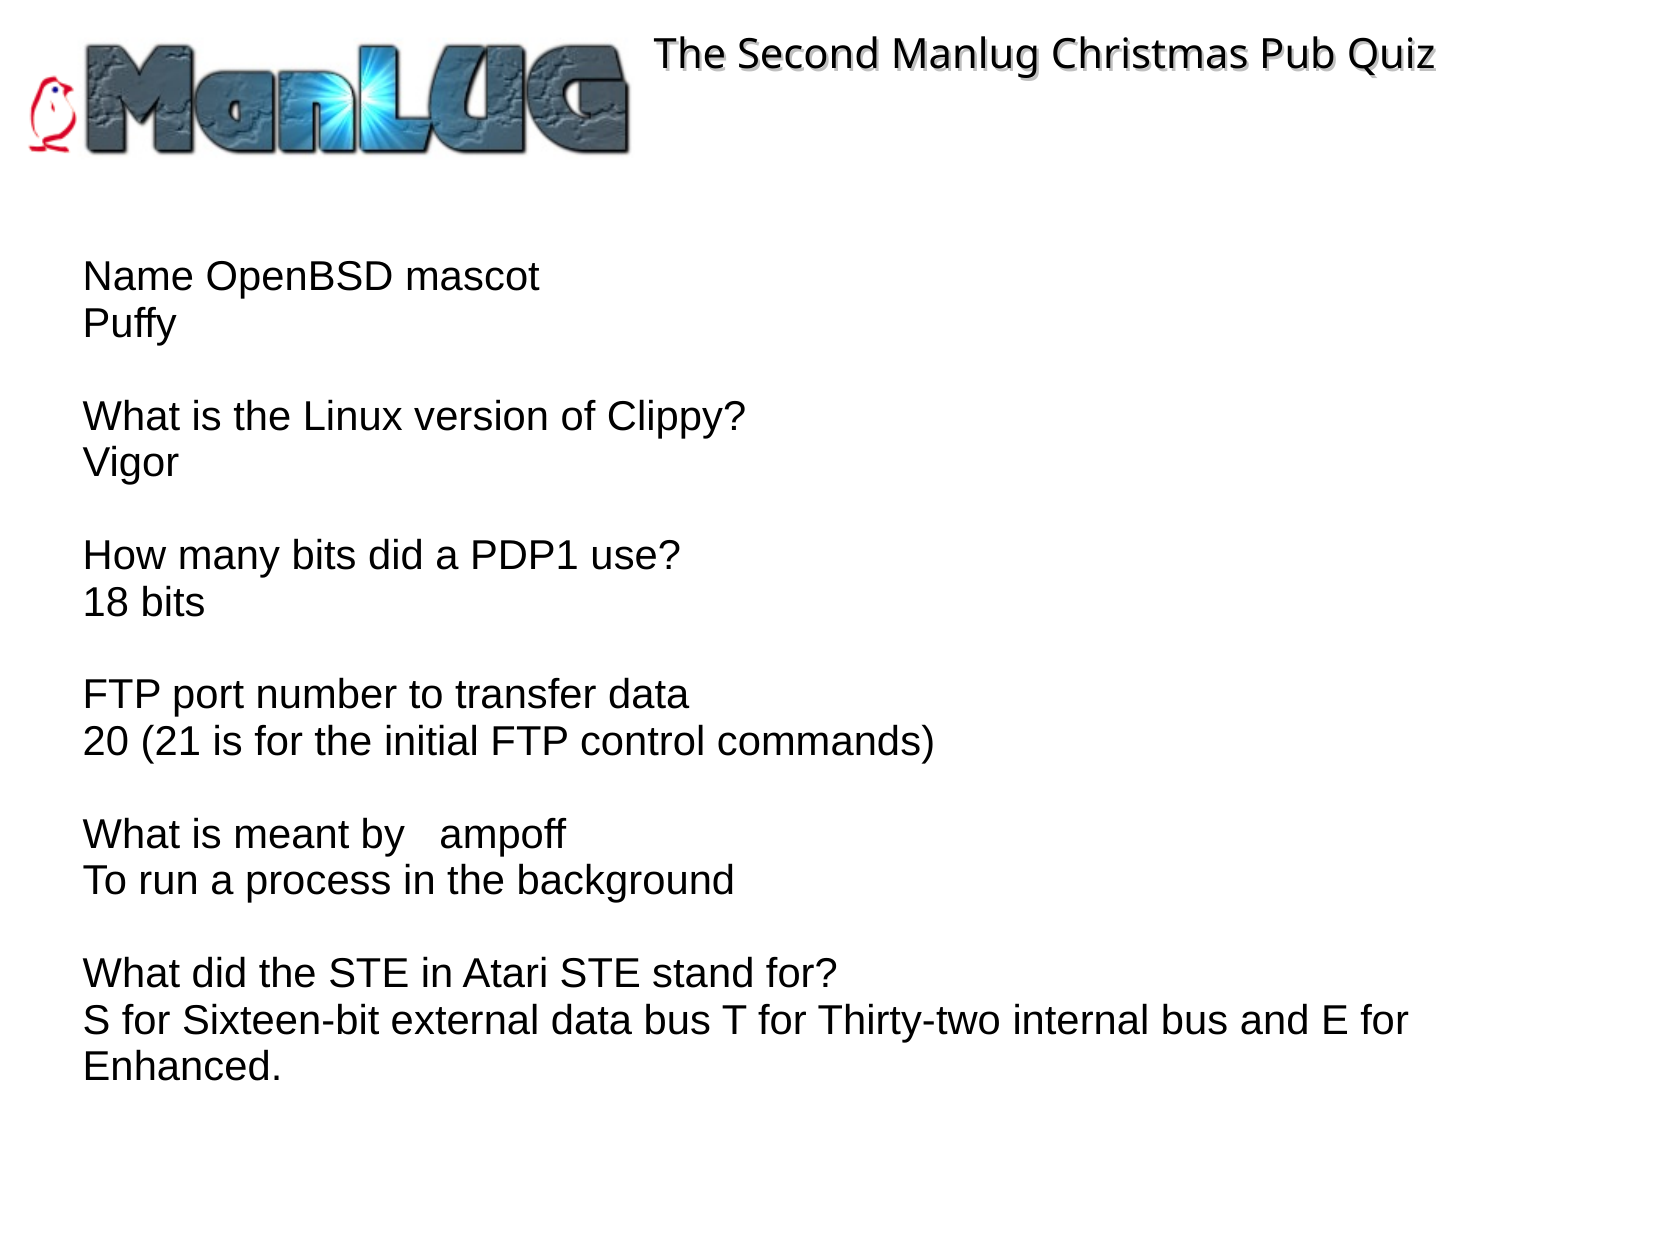

The Second Manlug Christmas Pub Quiz
# Name OpenBSD mascot
Puffy
What is the Linux version of Clippy?
Vigor
How many bits did a PDP1 use?
18 bits
FTP port number to transfer data
20 (21 is for the initial FTP control commands)
What is meant by ampoff
To run a process in the background
What did the STE in Atari STE stand for?
S for Sixteen-bit external data bus T for Thirty-two internal bus and E for Enhanced.